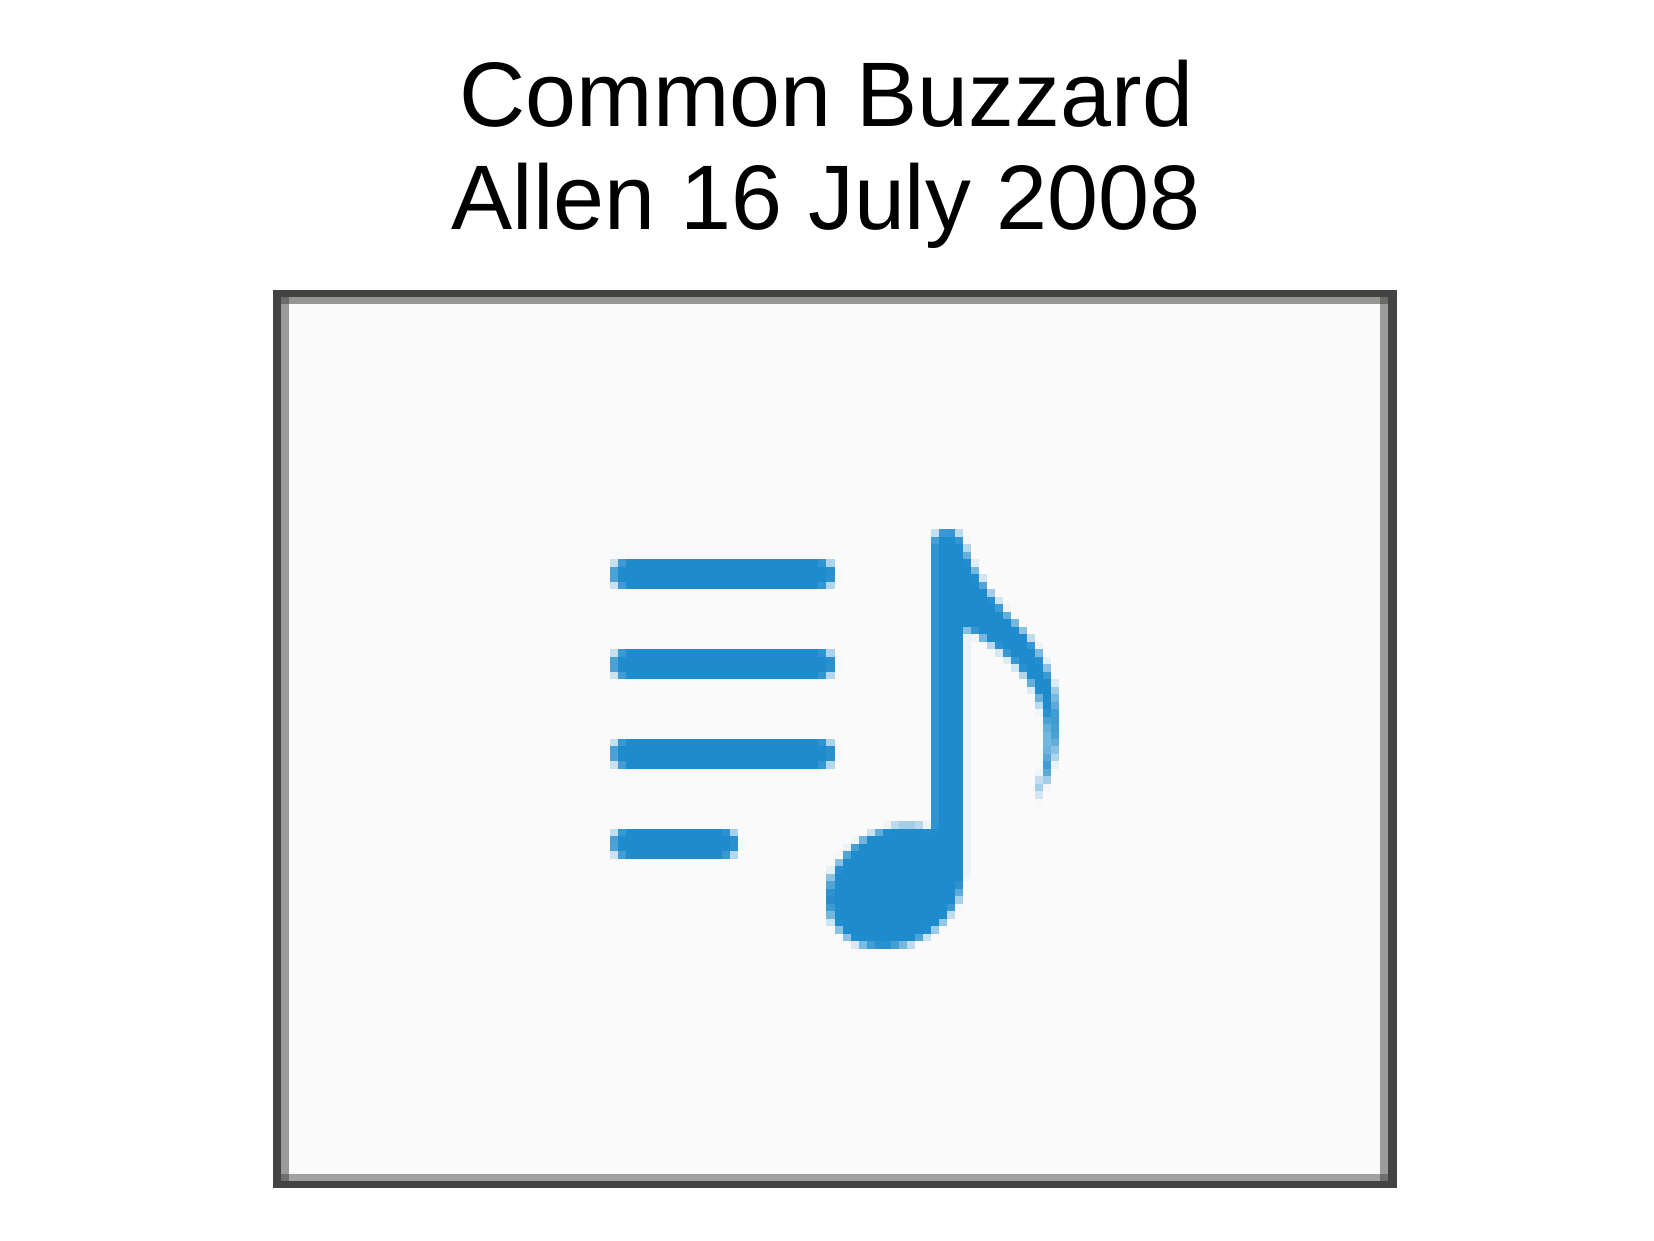

# Common Buzzard Allen 16 July 2008